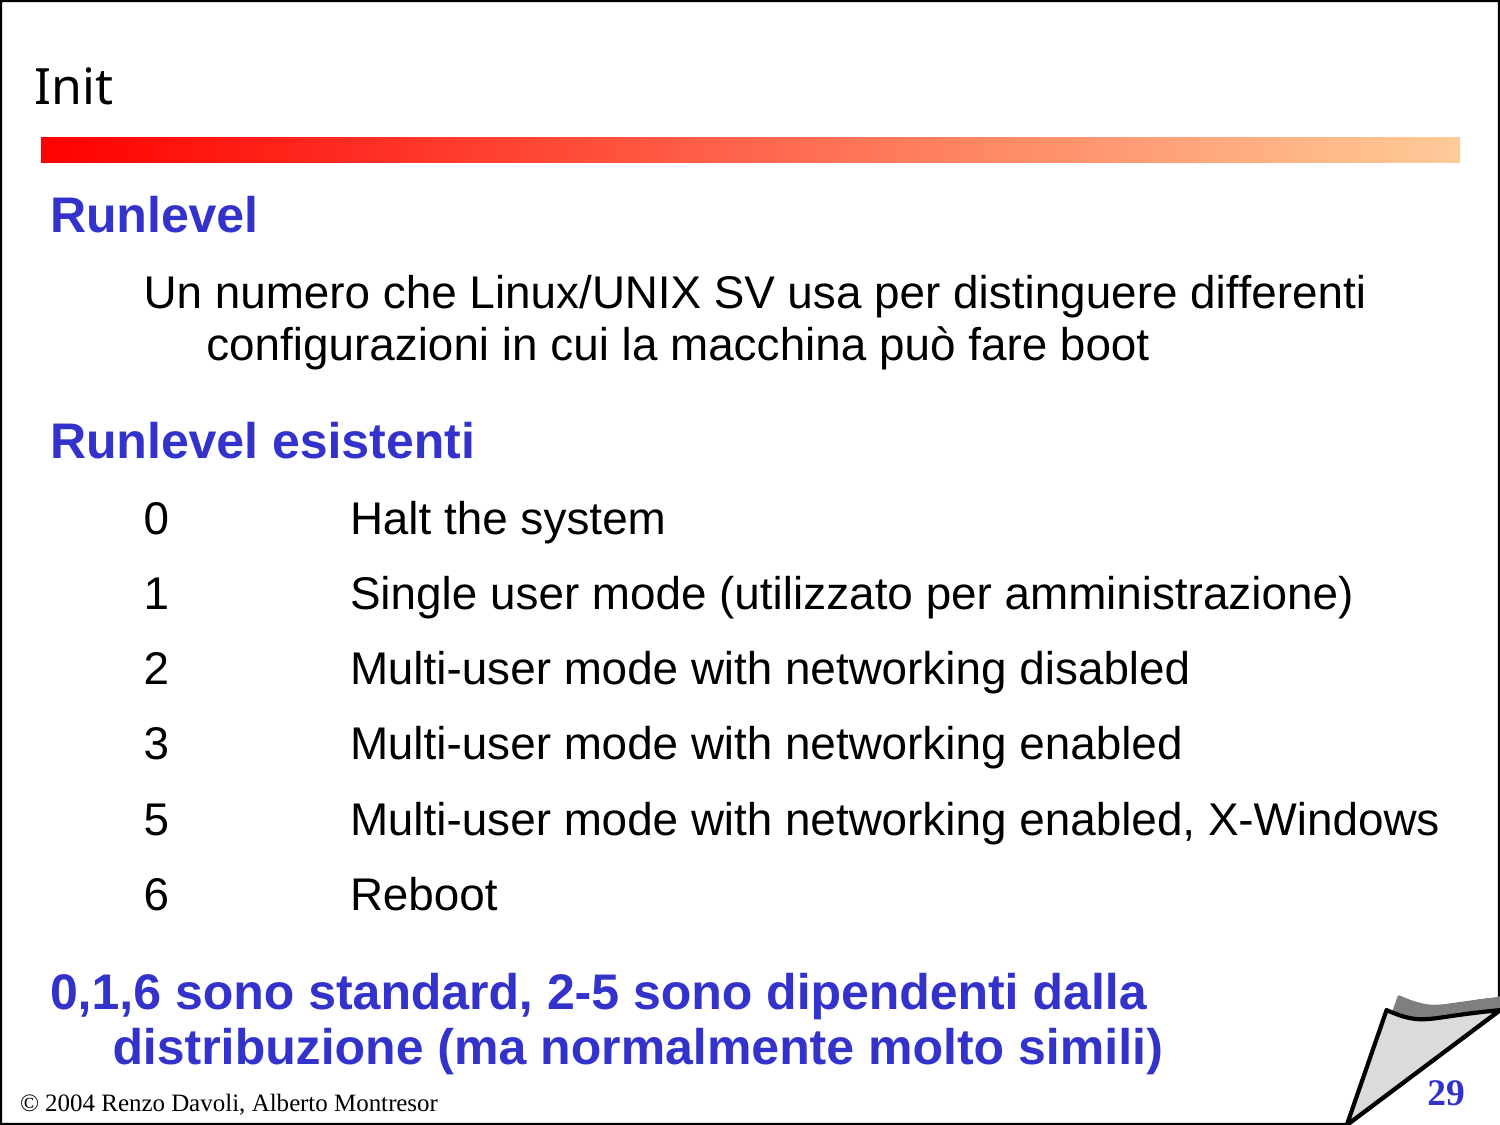

# Init
Runlevel
Un numero che Linux/UNIX SV usa per distinguere differenti configurazioni in cui la macchina può fare boot
Runlevel esistenti
0	Halt the system
1	Single user mode (utilizzato per amministrazione)
2	Multi-user mode with networking disabled
3	Multi-user mode with networking enabled
5	Multi-user mode with networking enabled, X-Windows
6	Reboot
0,1,6 sono standard, 2-5 sono dipendenti dalla distribuzione (ma normalmente molto simili)